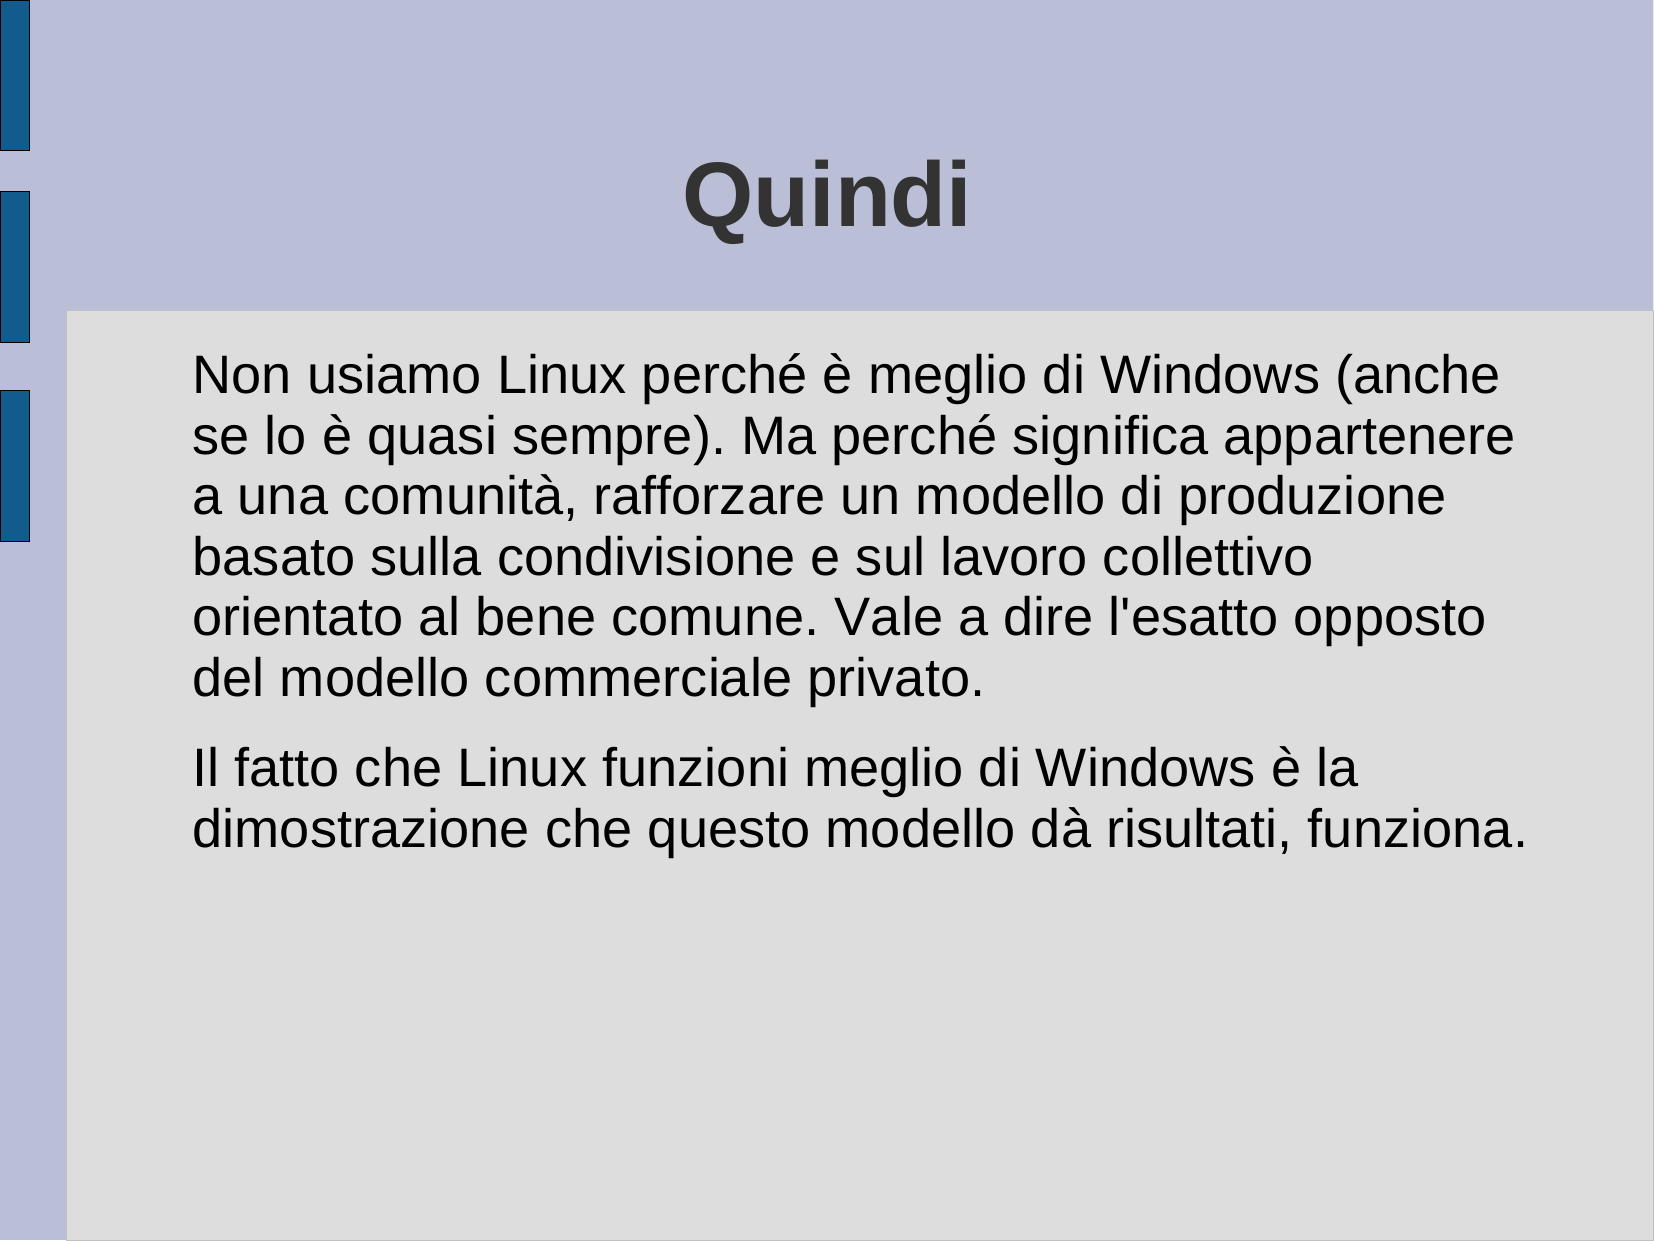

# Quindi
Non usiamo Linux perché è meglio di Windows (anche se lo è quasi sempre). Ma perché significa appartenere a una comunità, rafforzare un modello di produzione basato sulla condivisione e sul lavoro collettivo orientato al bene comune. Vale a dire l'esatto opposto del modello commerciale privato.
Il fatto che Linux funzioni meglio di Windows è la dimostrazione che questo modello dà risultati, funziona.